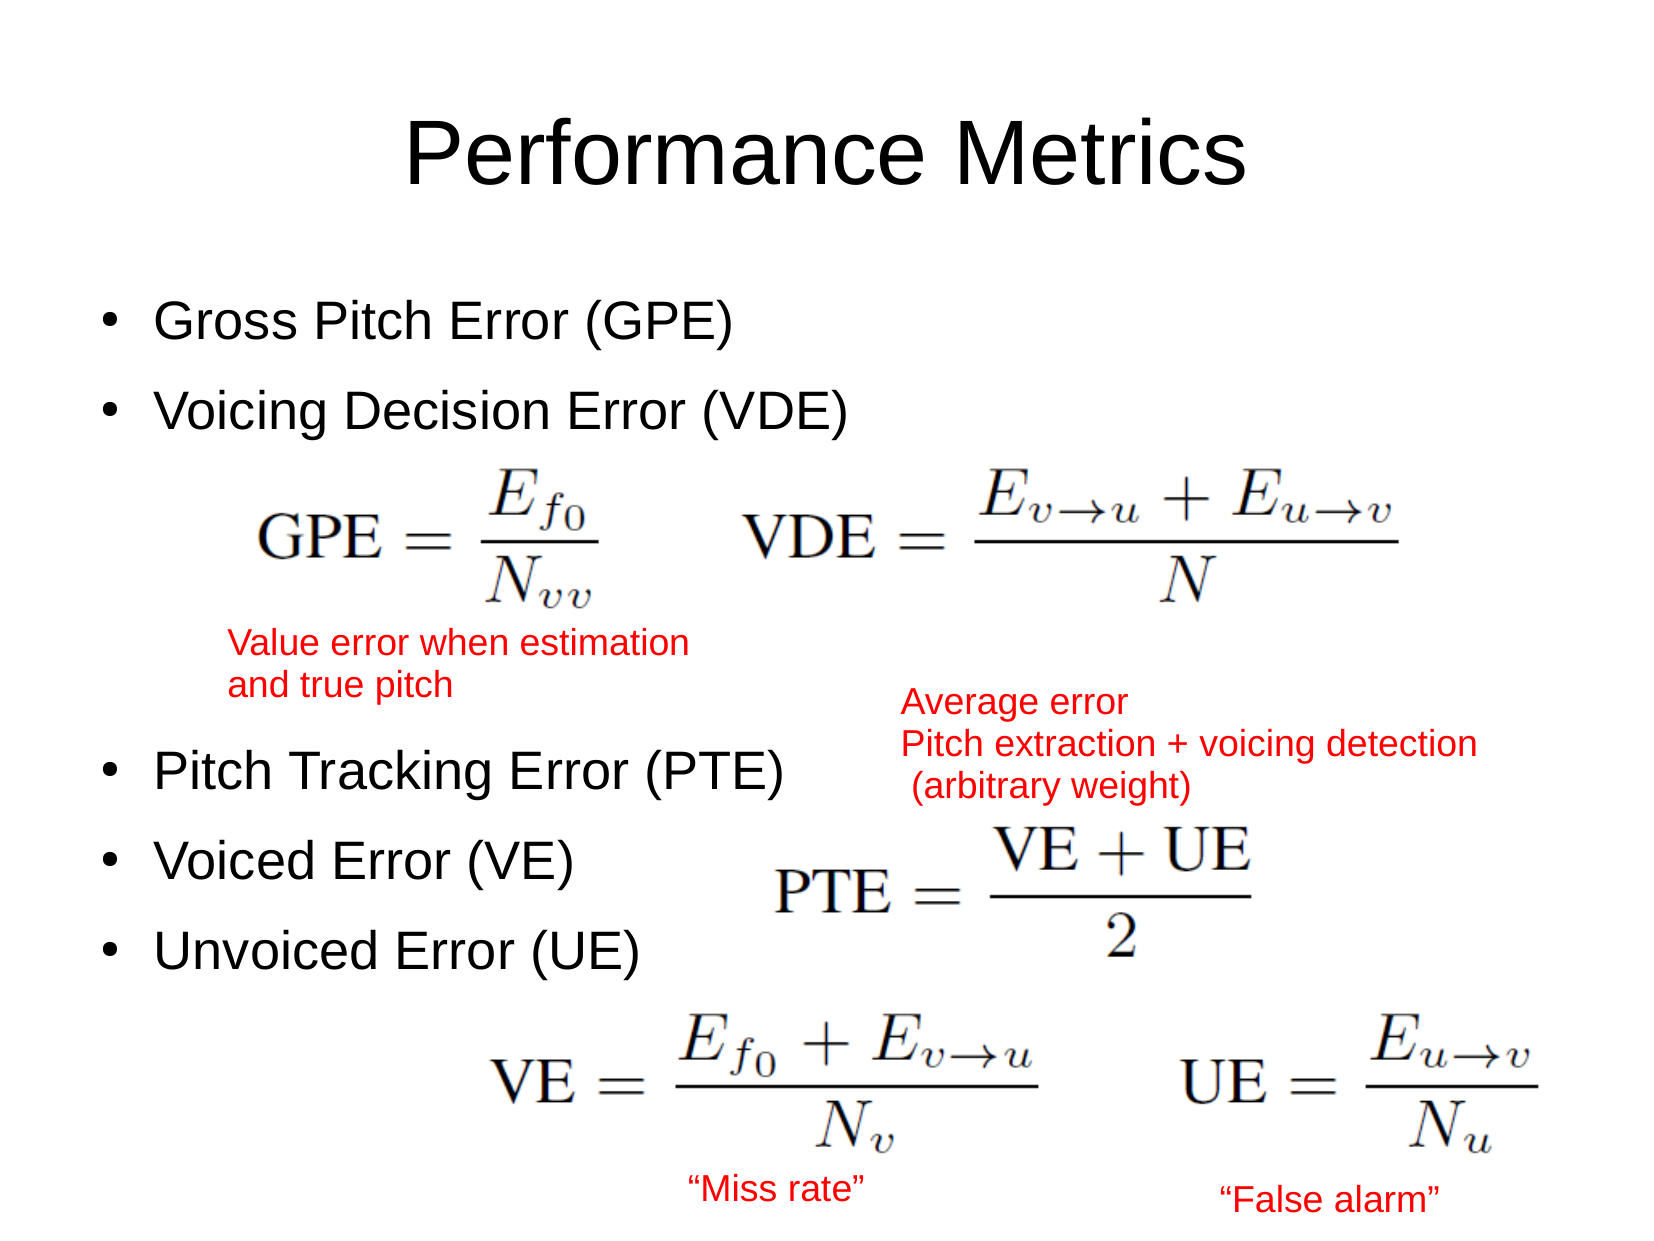

# Performance Metrics
Gross Pitch Error (GPE)
Voicing Decision Error (VDE)
Pitch Tracking Error (PTE)
Voiced Error (VE)
Unvoiced Error (UE)
Value error when estimation and true pitch
Average error
Pitch extraction + voicing detection
 (arbitrary weight)
“Miss rate”
“False alarm”